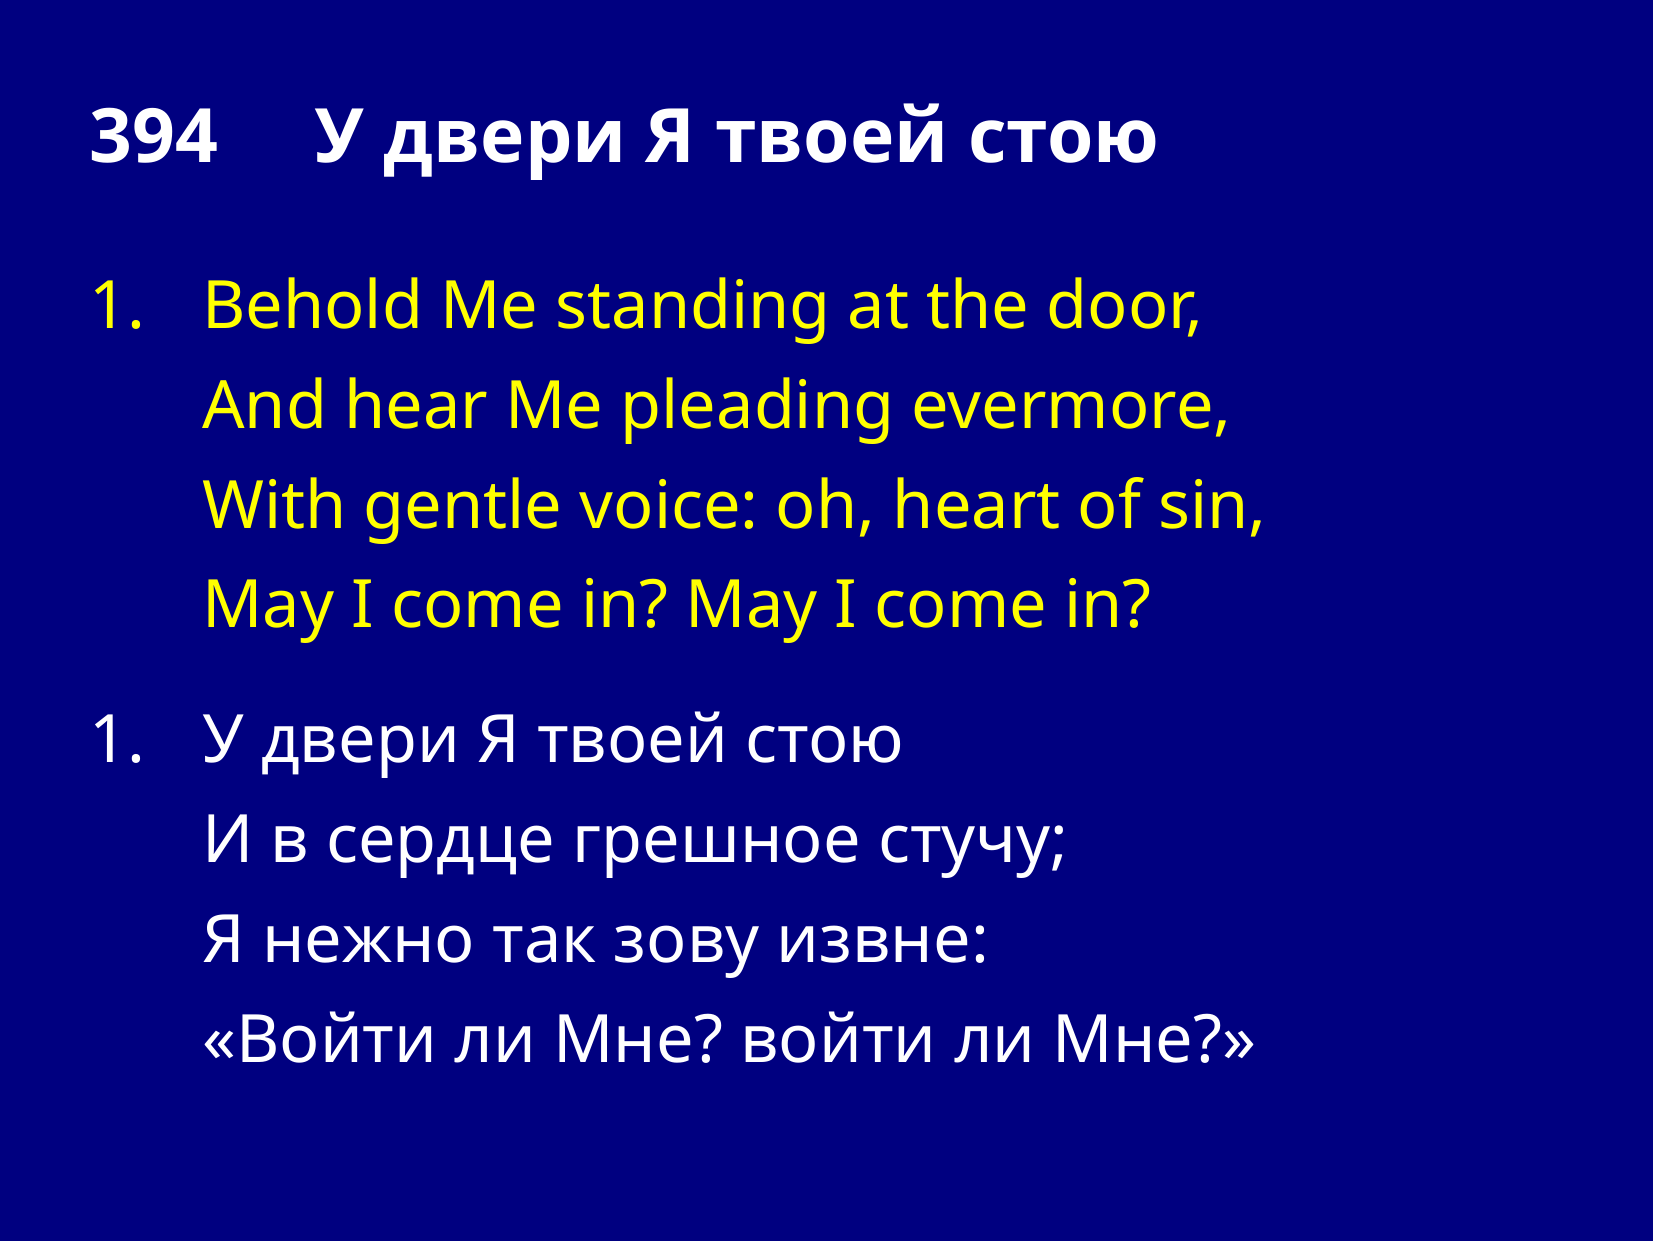

394	У двери Я твоей стою
1.	Behold Me standing at the door,
	And hear Me pleading evermore,
	With gentle voice: oh, heart of sin,
	May I come in? May I come in?
1.	У двери Я твоей стою
	И в сердце грешное стучу;
	Я нежно так зову извне:
	«Войти ли Мне? войти ли Мне?»